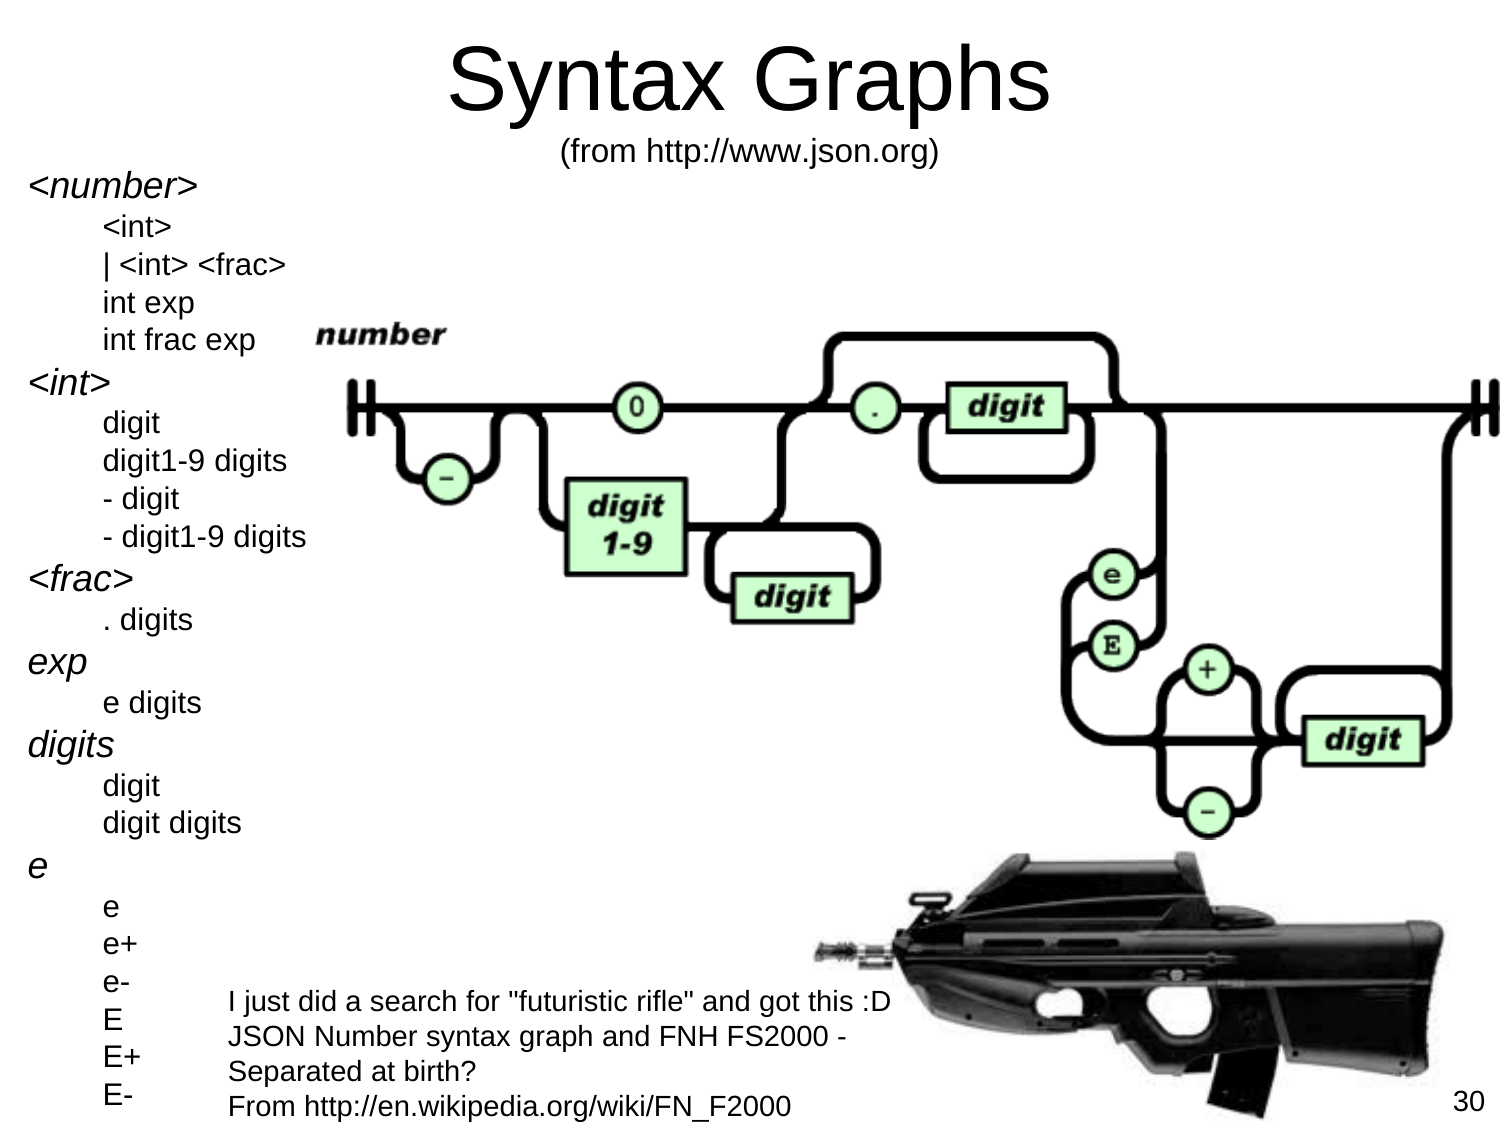

# Syntax Graphs (from http://www.json.org)
<int>
| <int> <frac>
int exp
int frac exp
<int>
digit
digit1-9 digits
- digit
- digit1-9 digits
<frac>
. digits
exp
e digits
digits
digit
digit digits
e
e
e+
e-
E
E+
E-
I just did a search for "futuristic rifle" and got this :D
JSON Number syntax graph and FNH FS2000 -
Separated at birth?
From http://en.wikipedia.org/wiki/FN_F2000